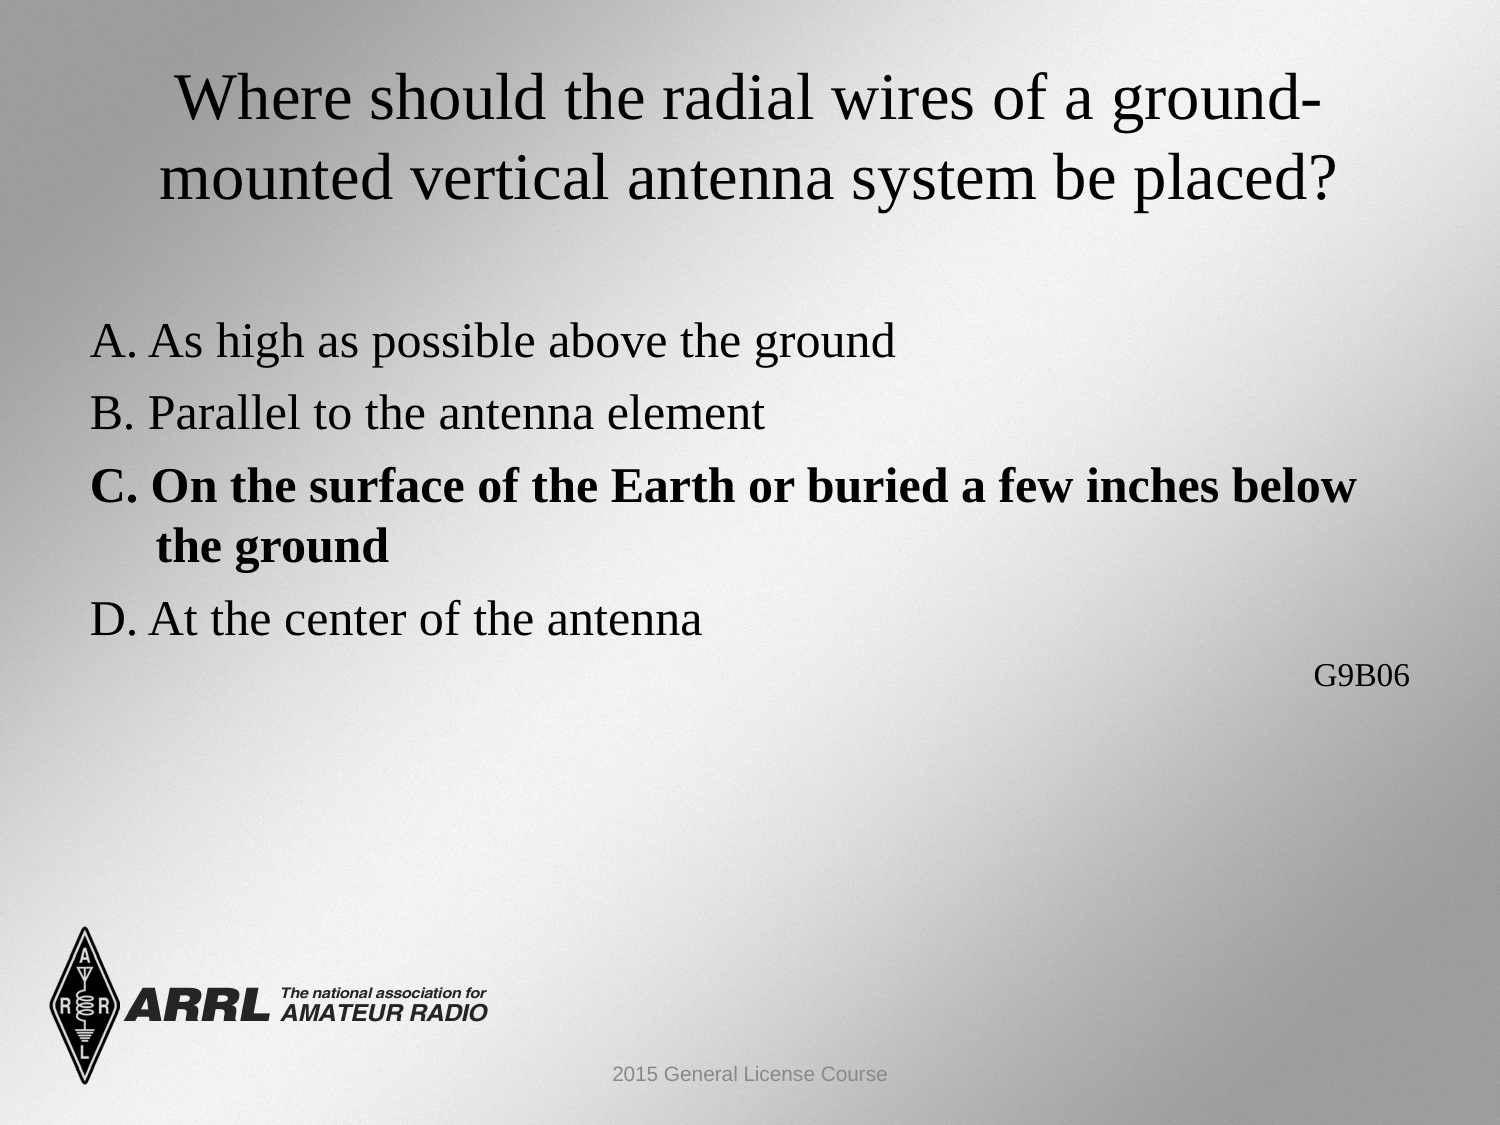

# Where should the radial wires of a ground-mounted vertical antenna system be placed?
A. As high as possible above the ground
B. Parallel to the antenna element
C. On the surface of the Earth or buried a few inches below the ground
D. At the center of the antenna
 G9B06
2015 General License Course